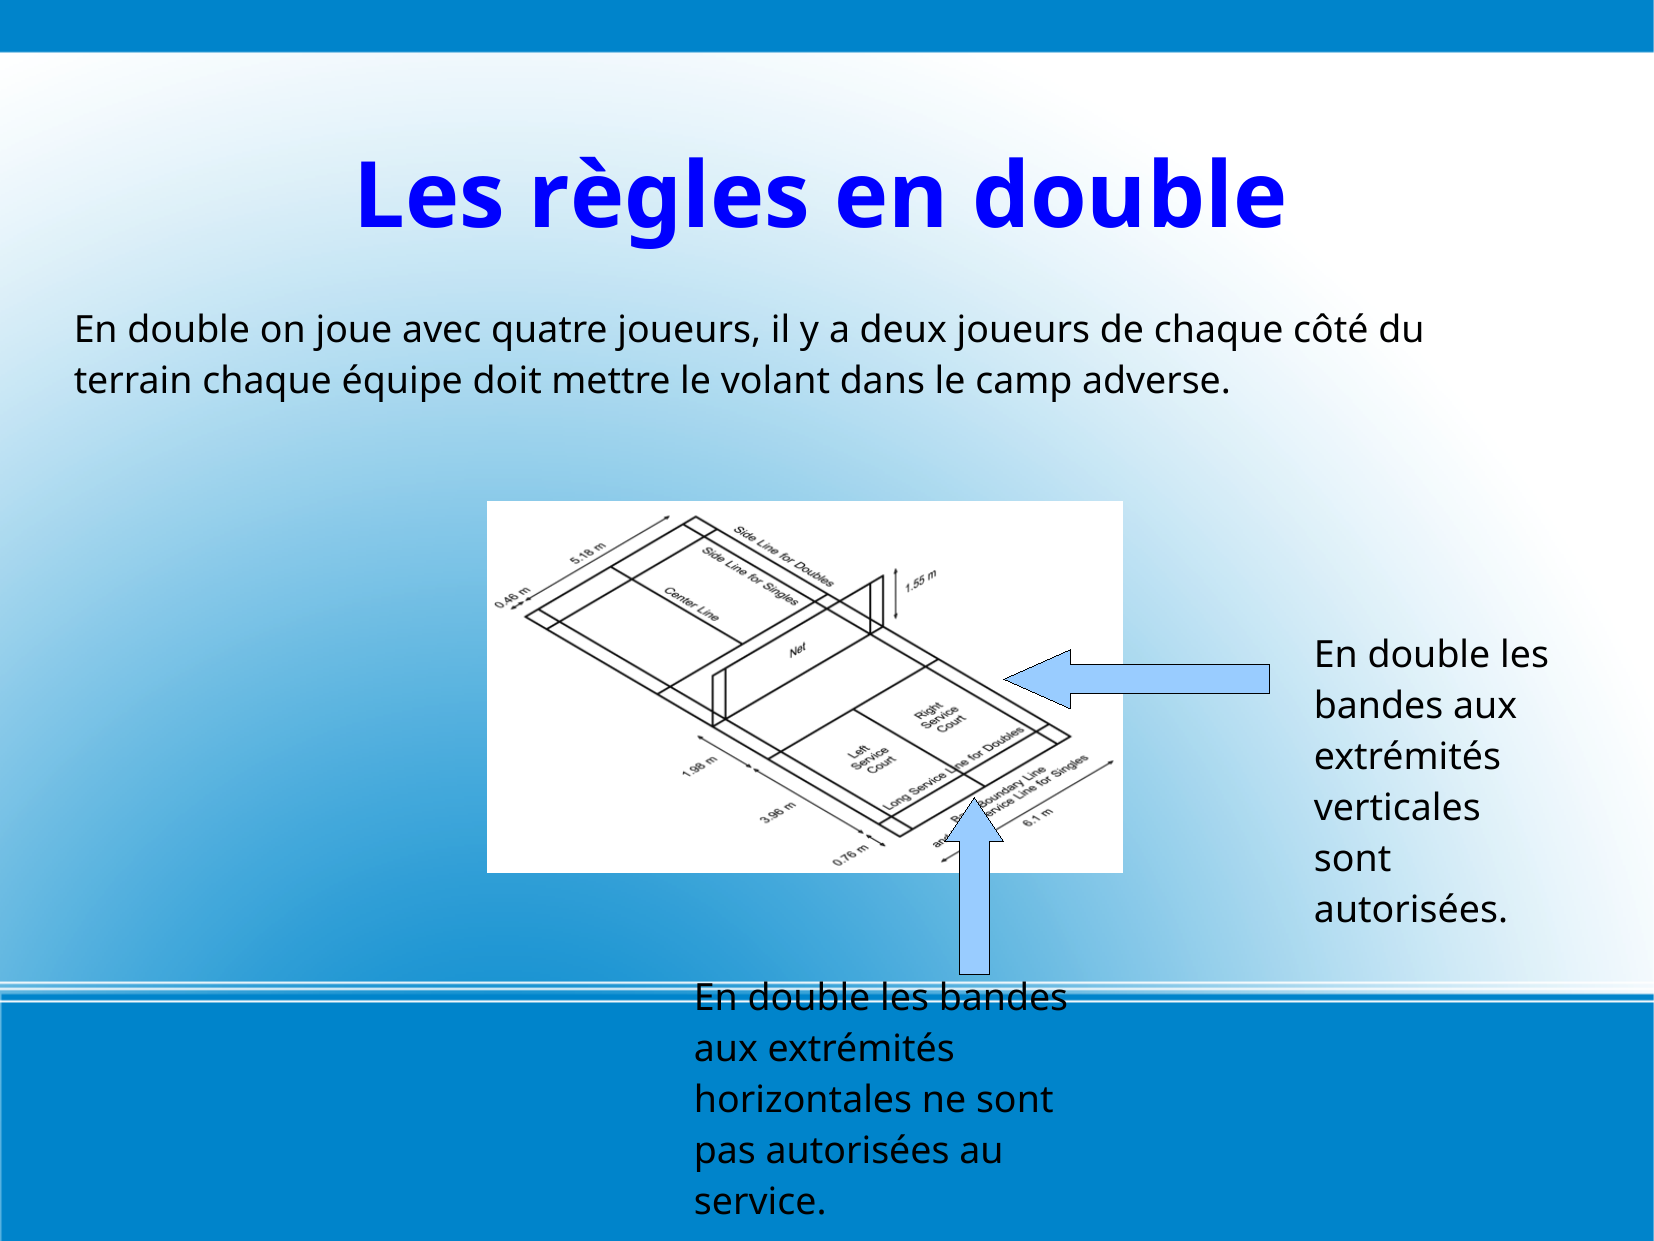

# Les règles en double
En double on joue avec quatre joueurs, il y a deux joueurs de chaque côté du terrain chaque équipe doit mettre le volant dans le camp adverse.
En double les bandes aux extrémités verticales sont autorisées.
En double les bandes aux extrémités horizontales ne sont pas autorisées au service.